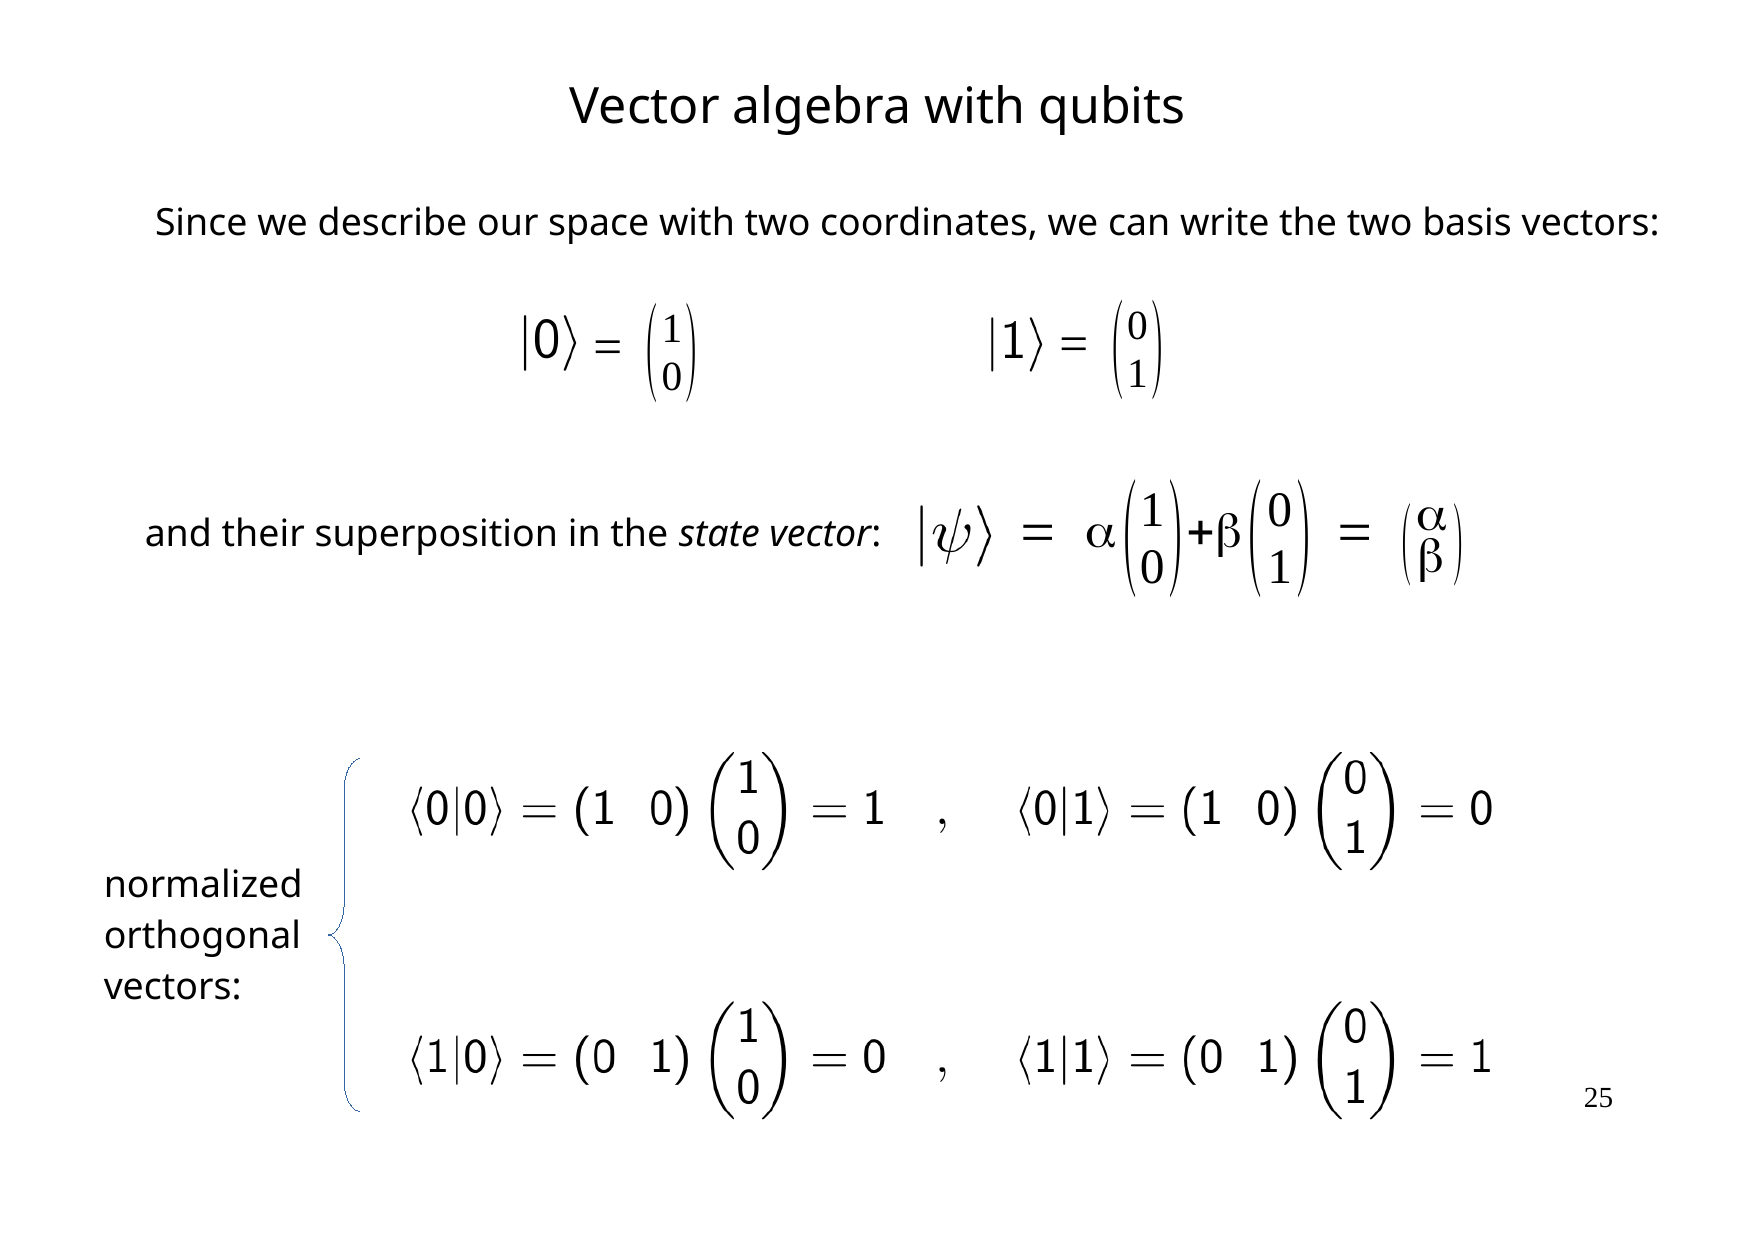

Vector algebra with qubits
Since we describe our space with two coordinates, we can write the two basis vectors:
and their superposition in the state vector:
normalized
orthogonal
vectors:
25